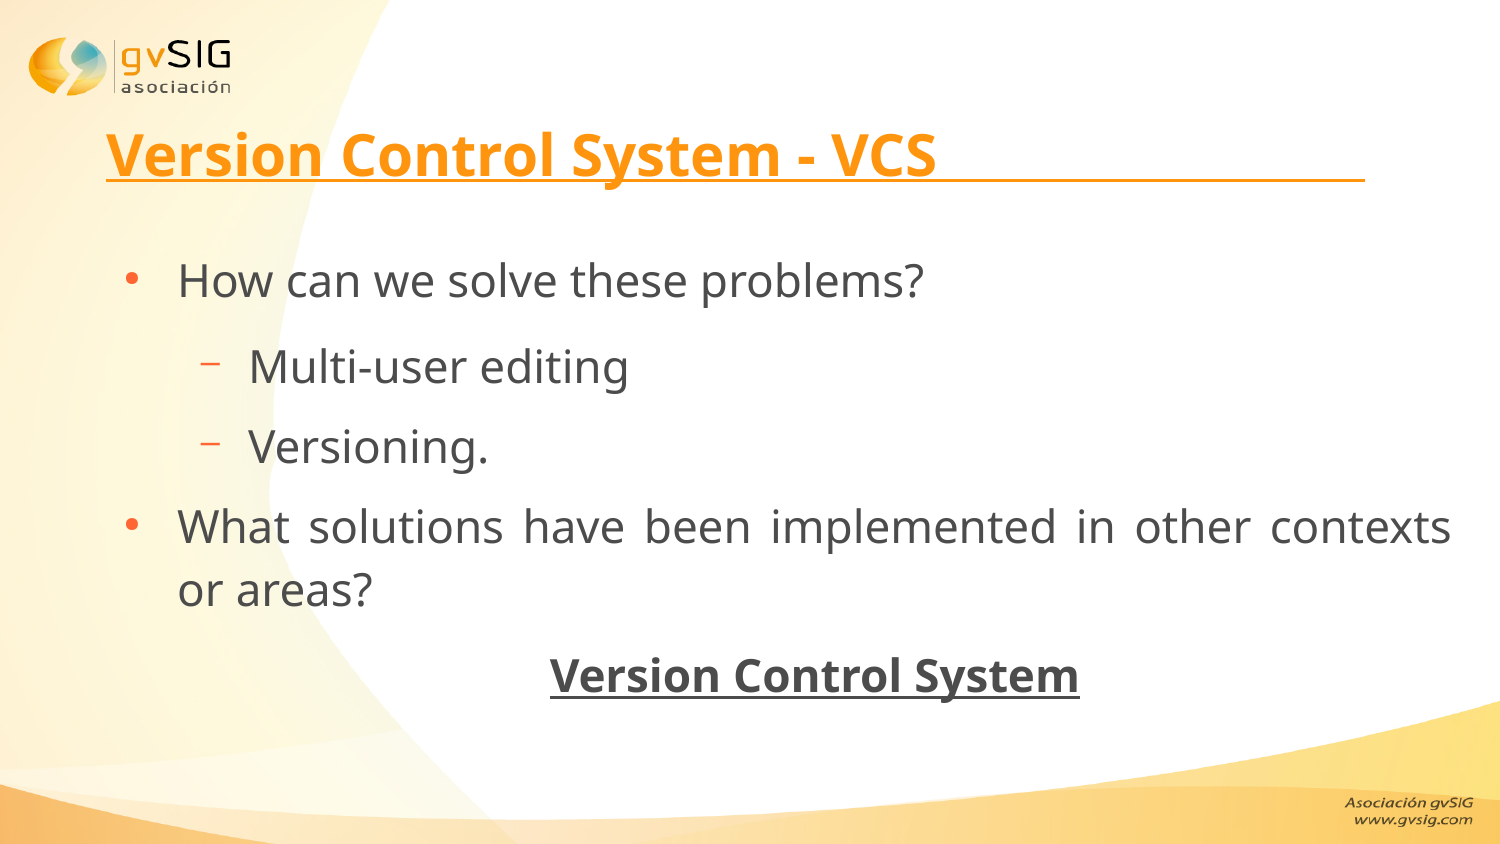

# Version Control System - VCS
How can we solve these problems?
Multi-user editing
Versioning.
What solutions have been implemented in other contexts or areas?
Version Control System